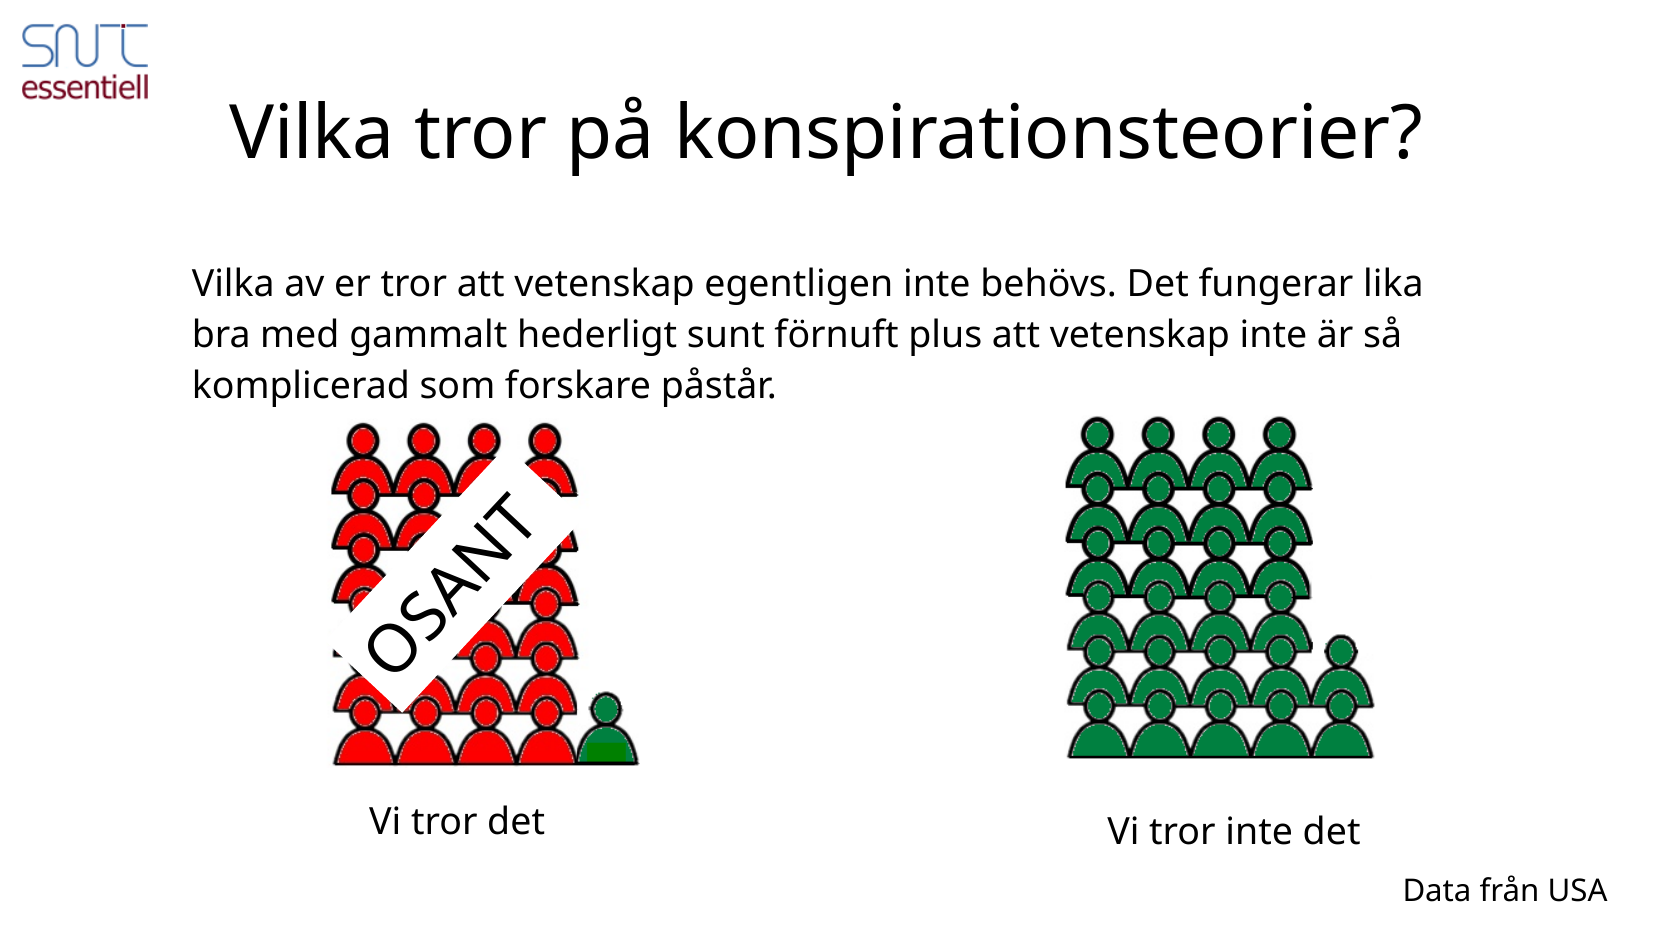

# Vilka tror på konspirationsteorier?
Vilka av er tror att vetenskap egentligen inte behövs. Det fungerar lika bra med gammalt hederligt sunt förnuft plus att vetenskap inte är så komplicerad som forskare påstår.
OSANT
Vi tror det
Vi tror inte det
Data från USA